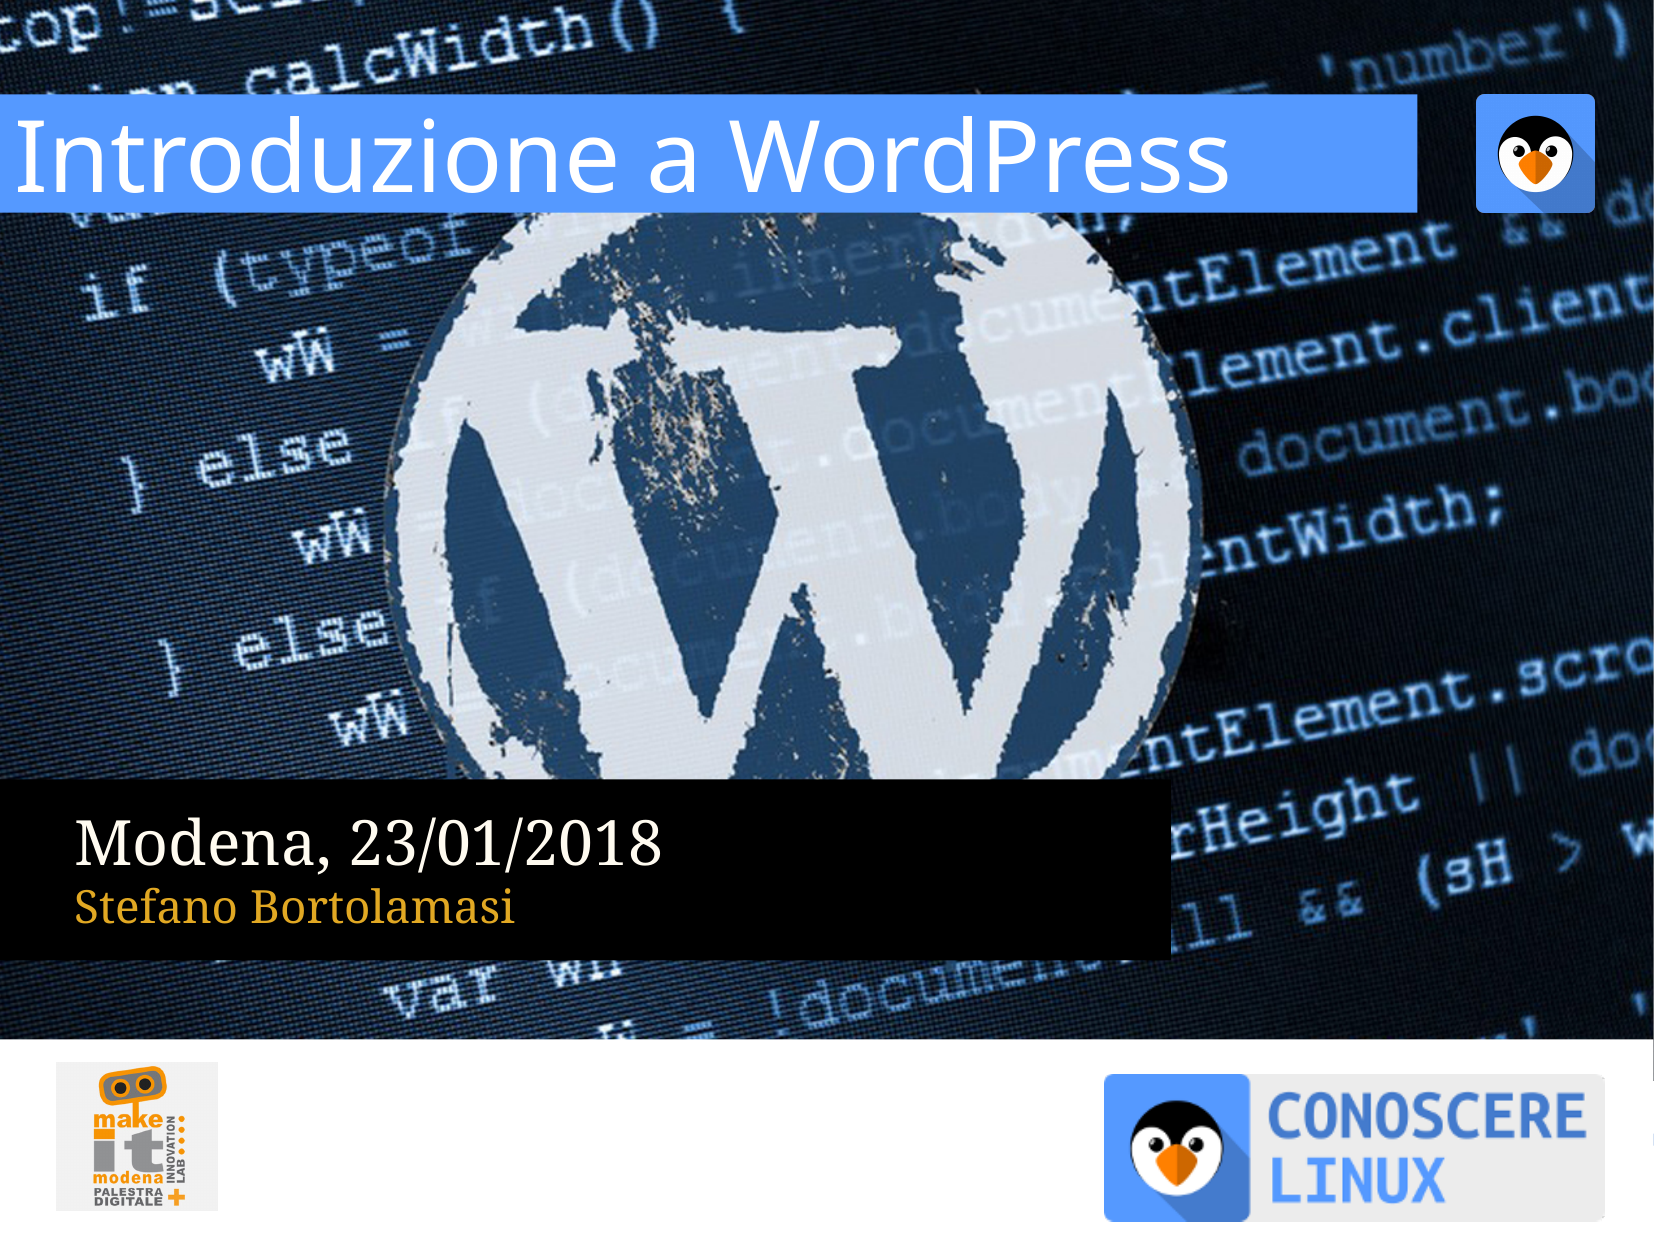

Introduzione a WordPress
Modena, 23/01/2018
Stefano Bortolamasi